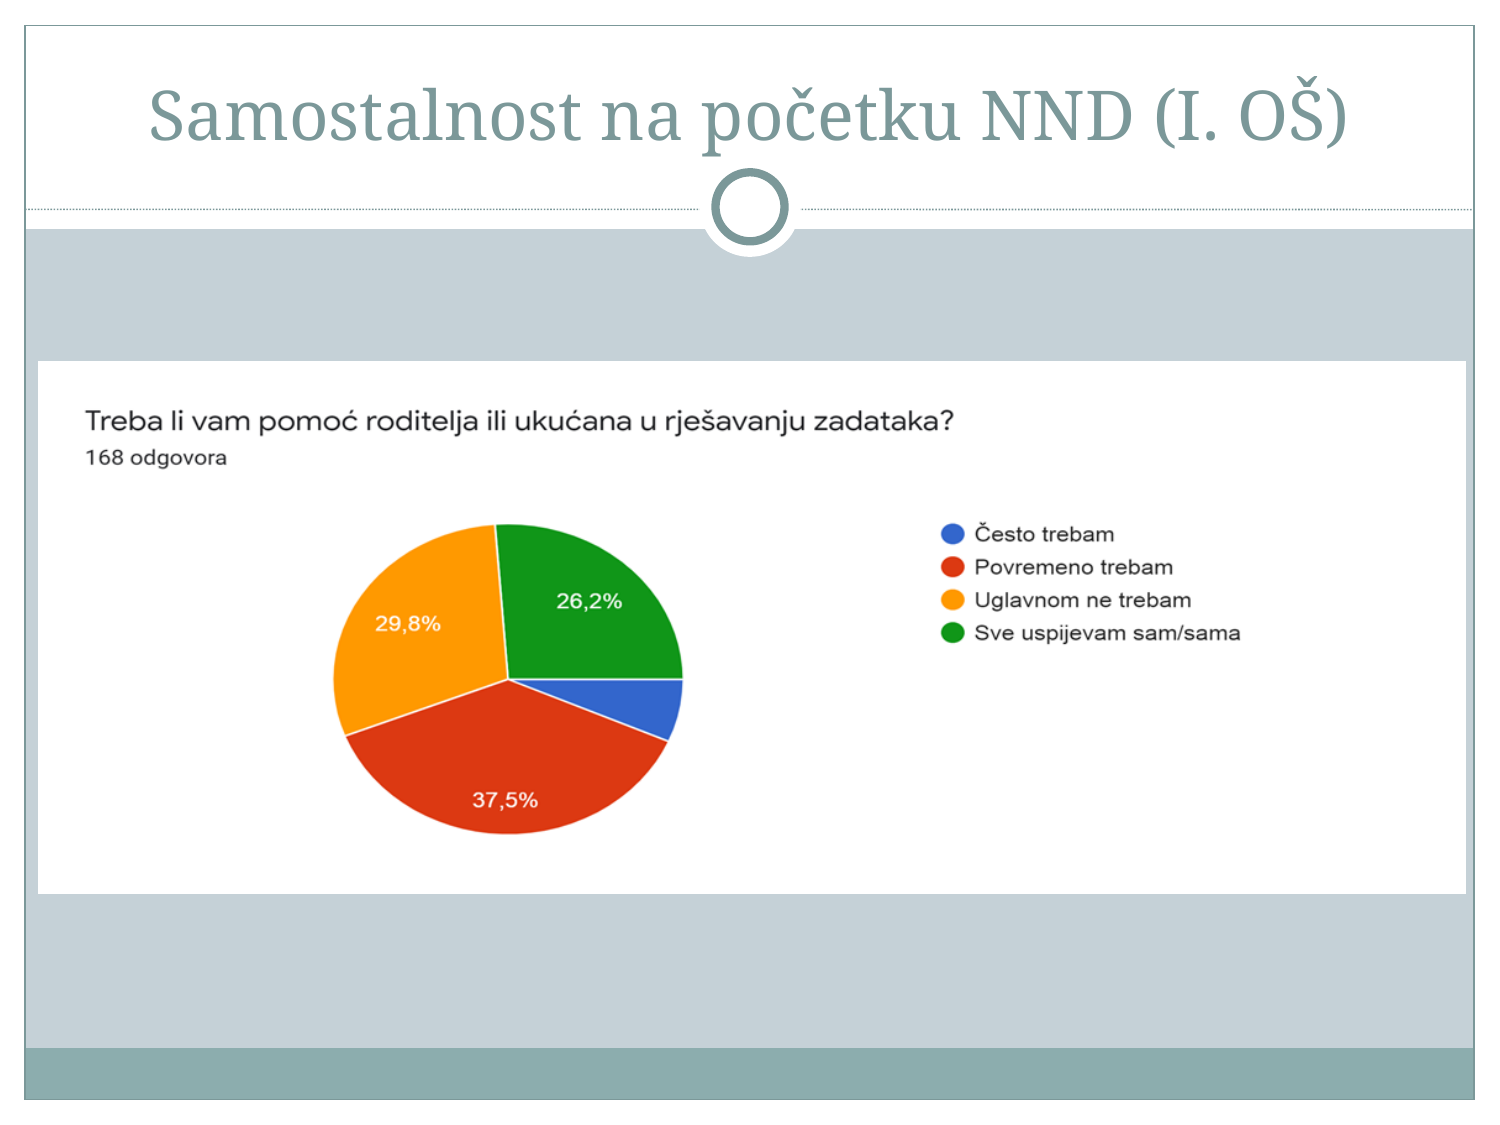

# Samostalnost na početku NND (I. OŠ)